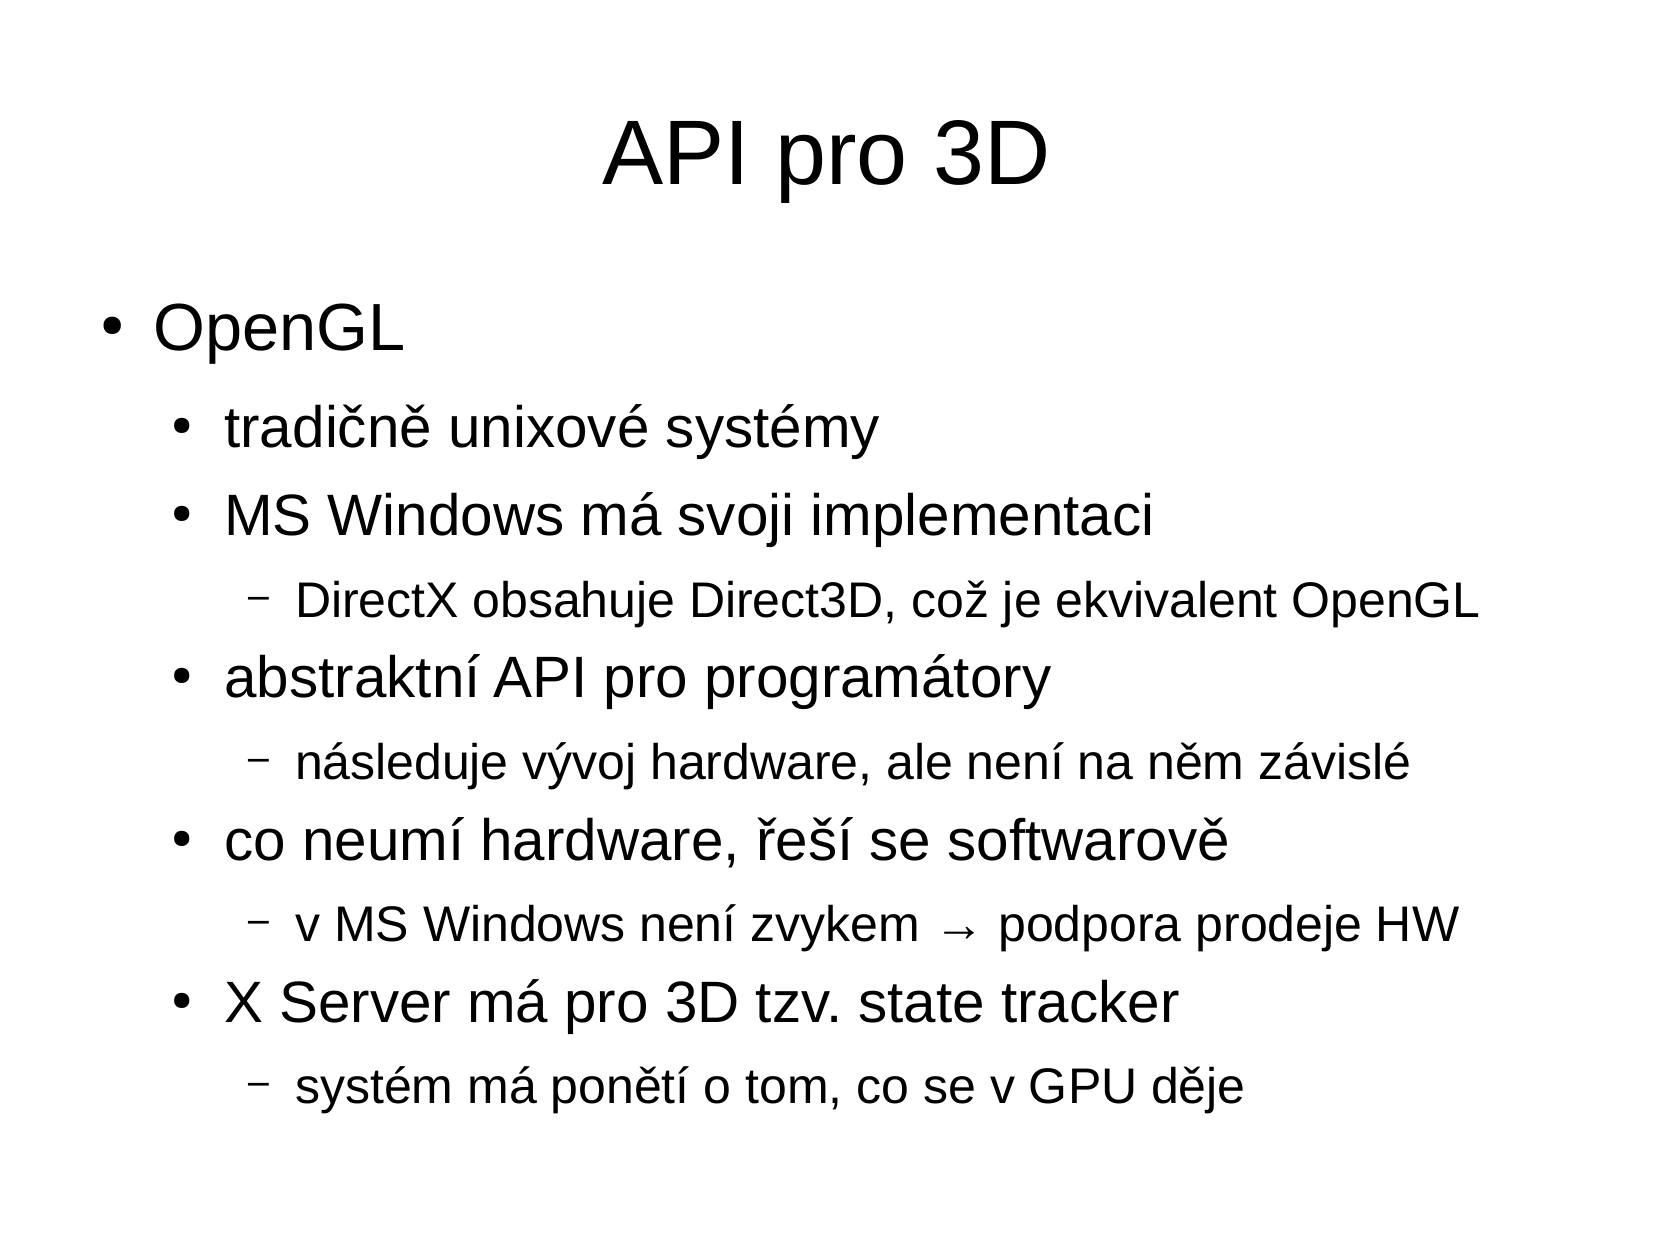

# API pro 3D
OpenGL
tradičně unixové systémy
MS Windows má svoji implementaci
DirectX obsahuje Direct3D, což je ekvivalent OpenGL
abstraktní API pro programátory
následuje vývoj hardware, ale není na něm závislé
co neumí hardware, řeší se softwarově
v MS Windows není zvykem → podpora prodeje HW
X Server má pro 3D tzv. state tracker
systém má ponětí o tom, co se v GPU děje